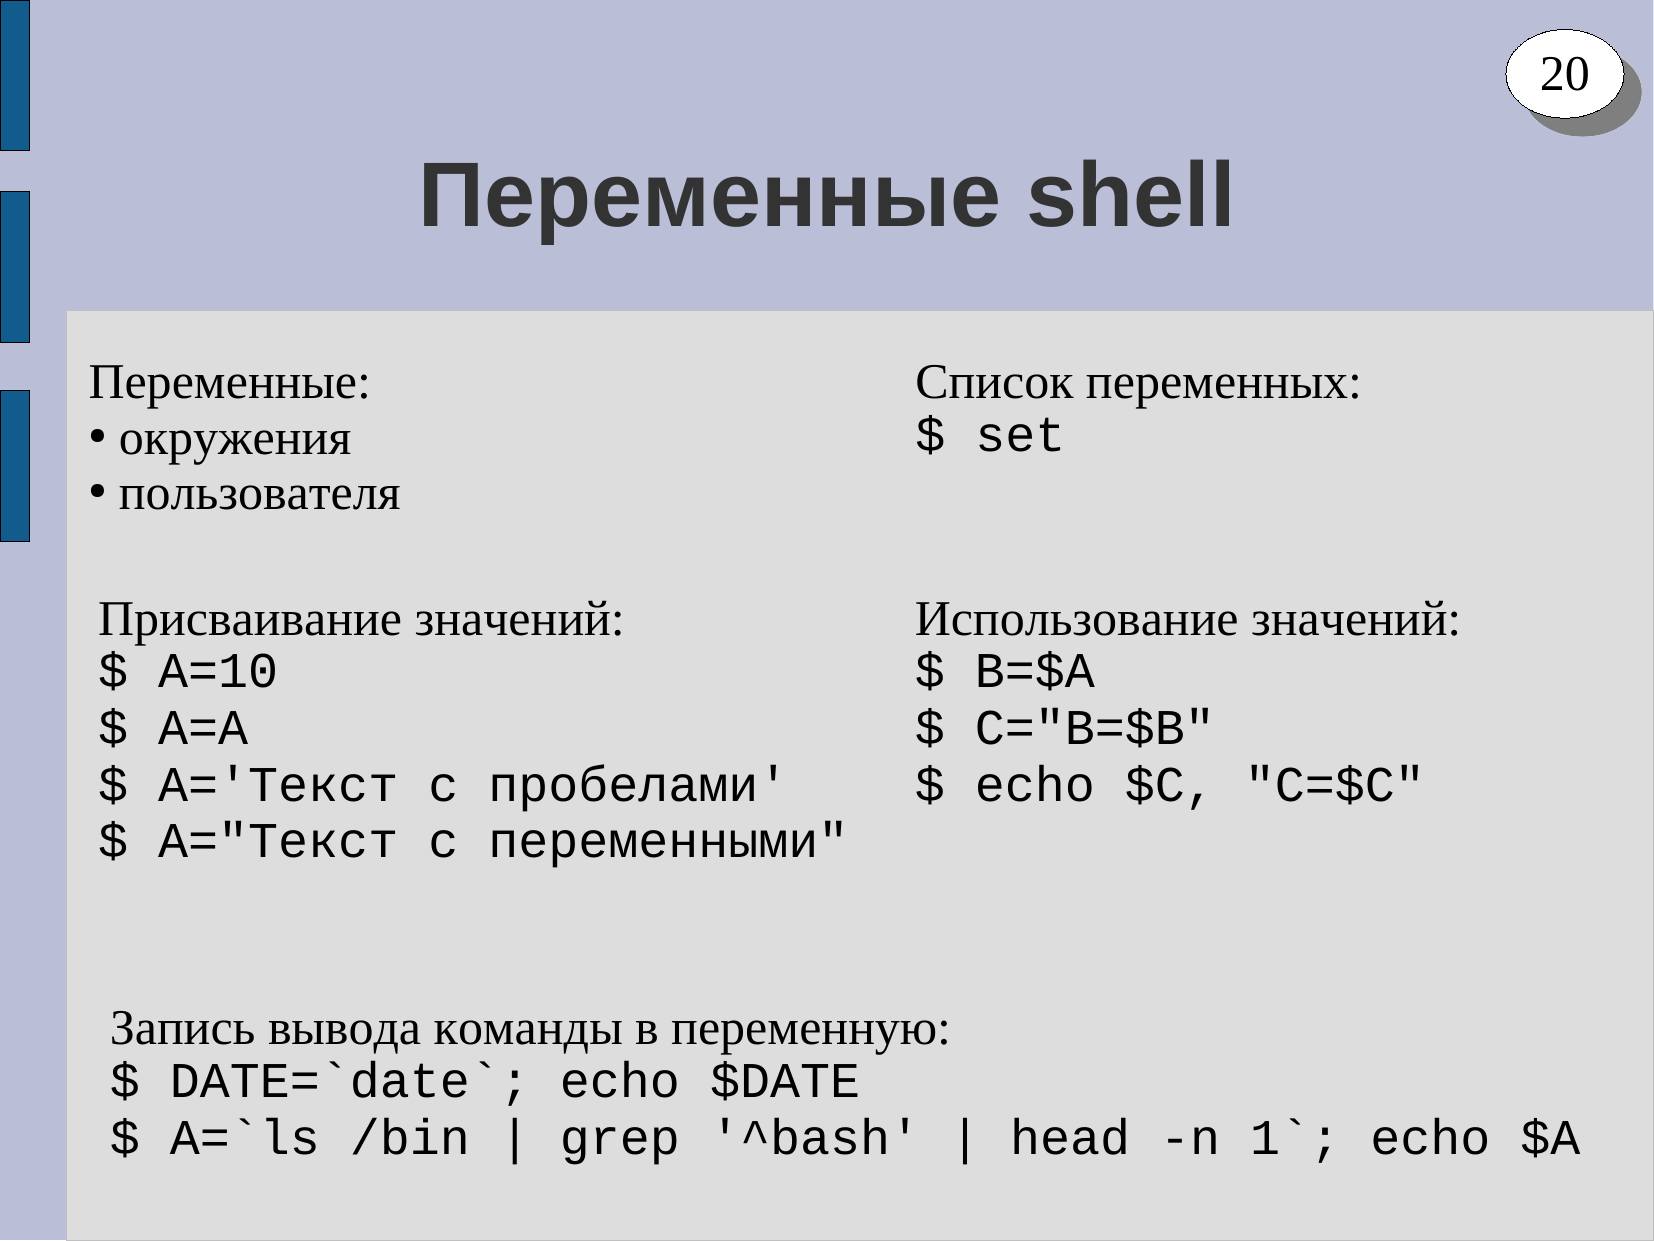

20
# Переменные shell
Переменные:
 окружения
 пользователя
Список переменных:
$ set
Присваивание значений:
$ A=10
$ A=A
$ A='Текст с пробелами'
$ A="Текст с переменными"
Использование значений:
$ B=$A
$ C="B=$B"
$ echo $C, "C=$C"
Запись вывода команды в переменную:
$ DATE=`date`; echo $DATE
$ A=`ls /bin | grep '^bash' | head -n 1`; echo $A